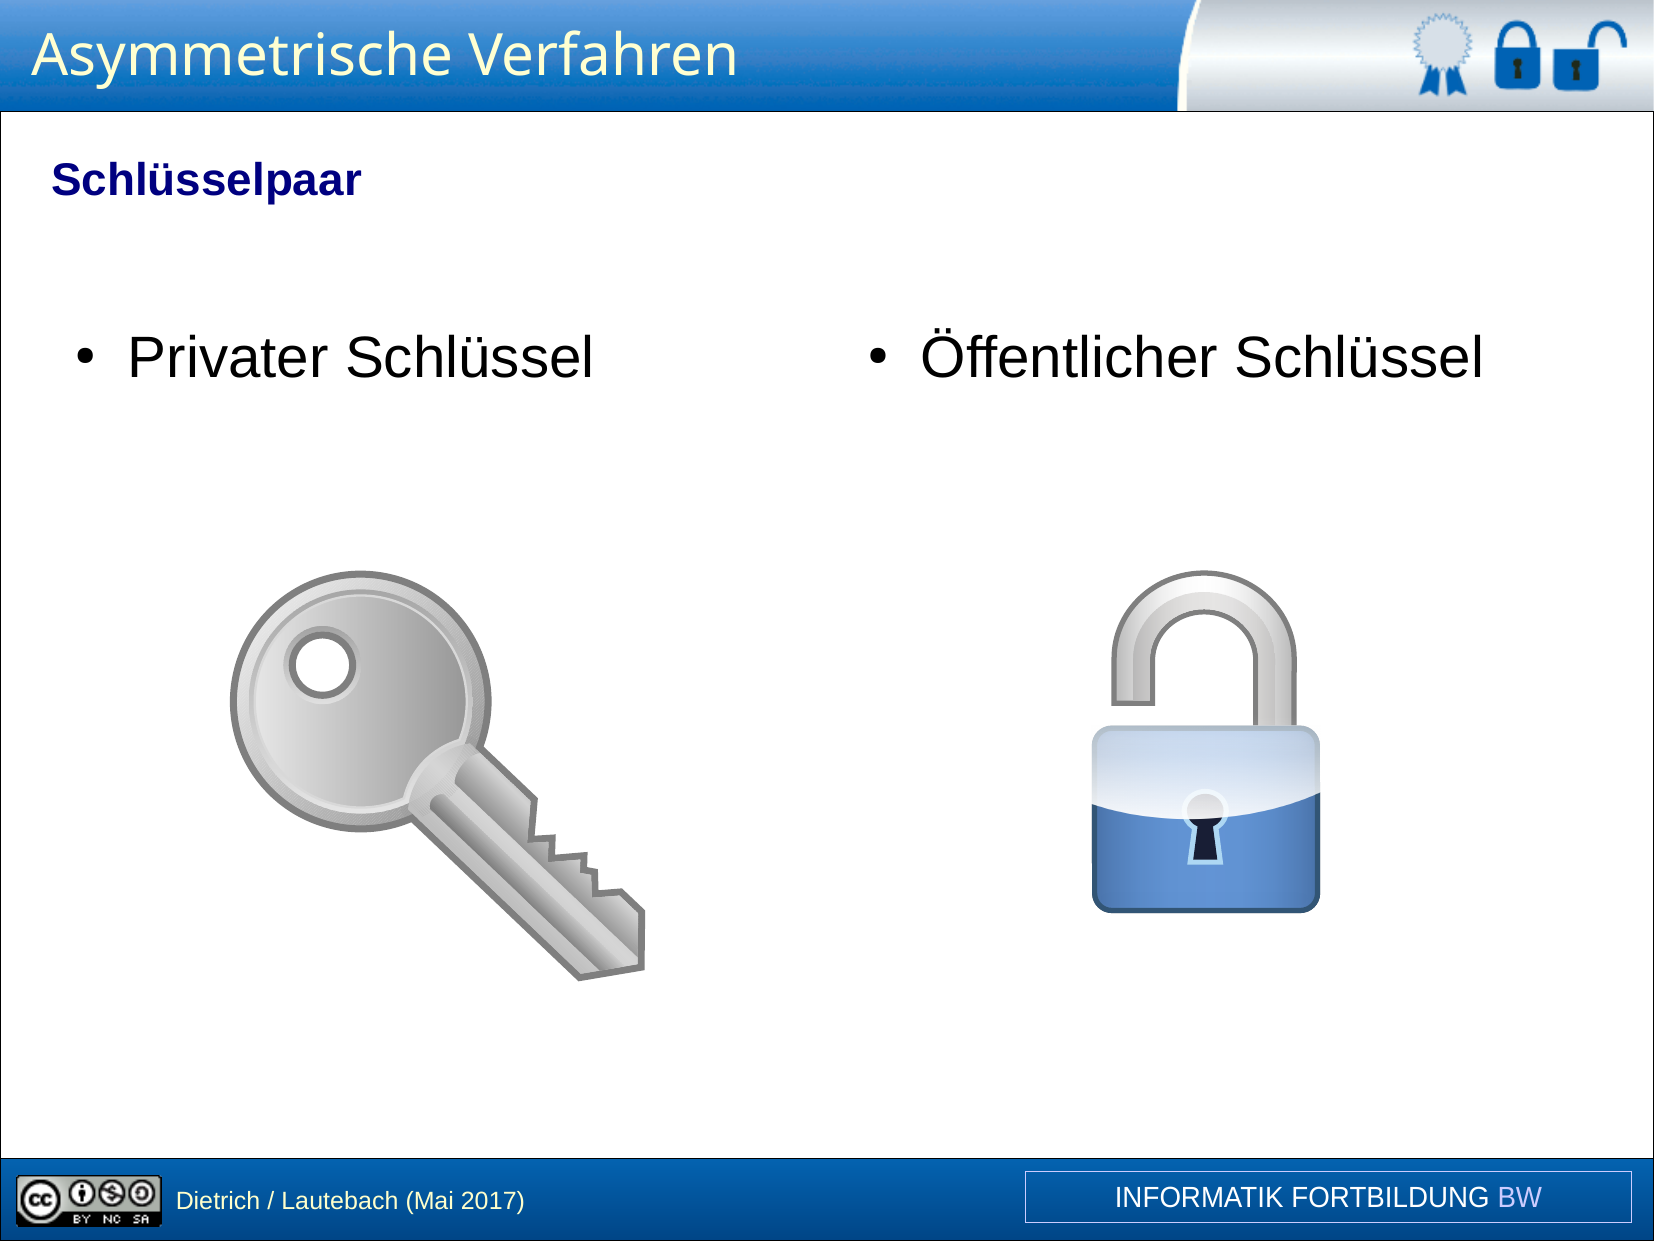

# Asymmetrische Verfahren
Schlüsselpaar
Privater Schlüssel
Öffentlicher Schlüssel
28